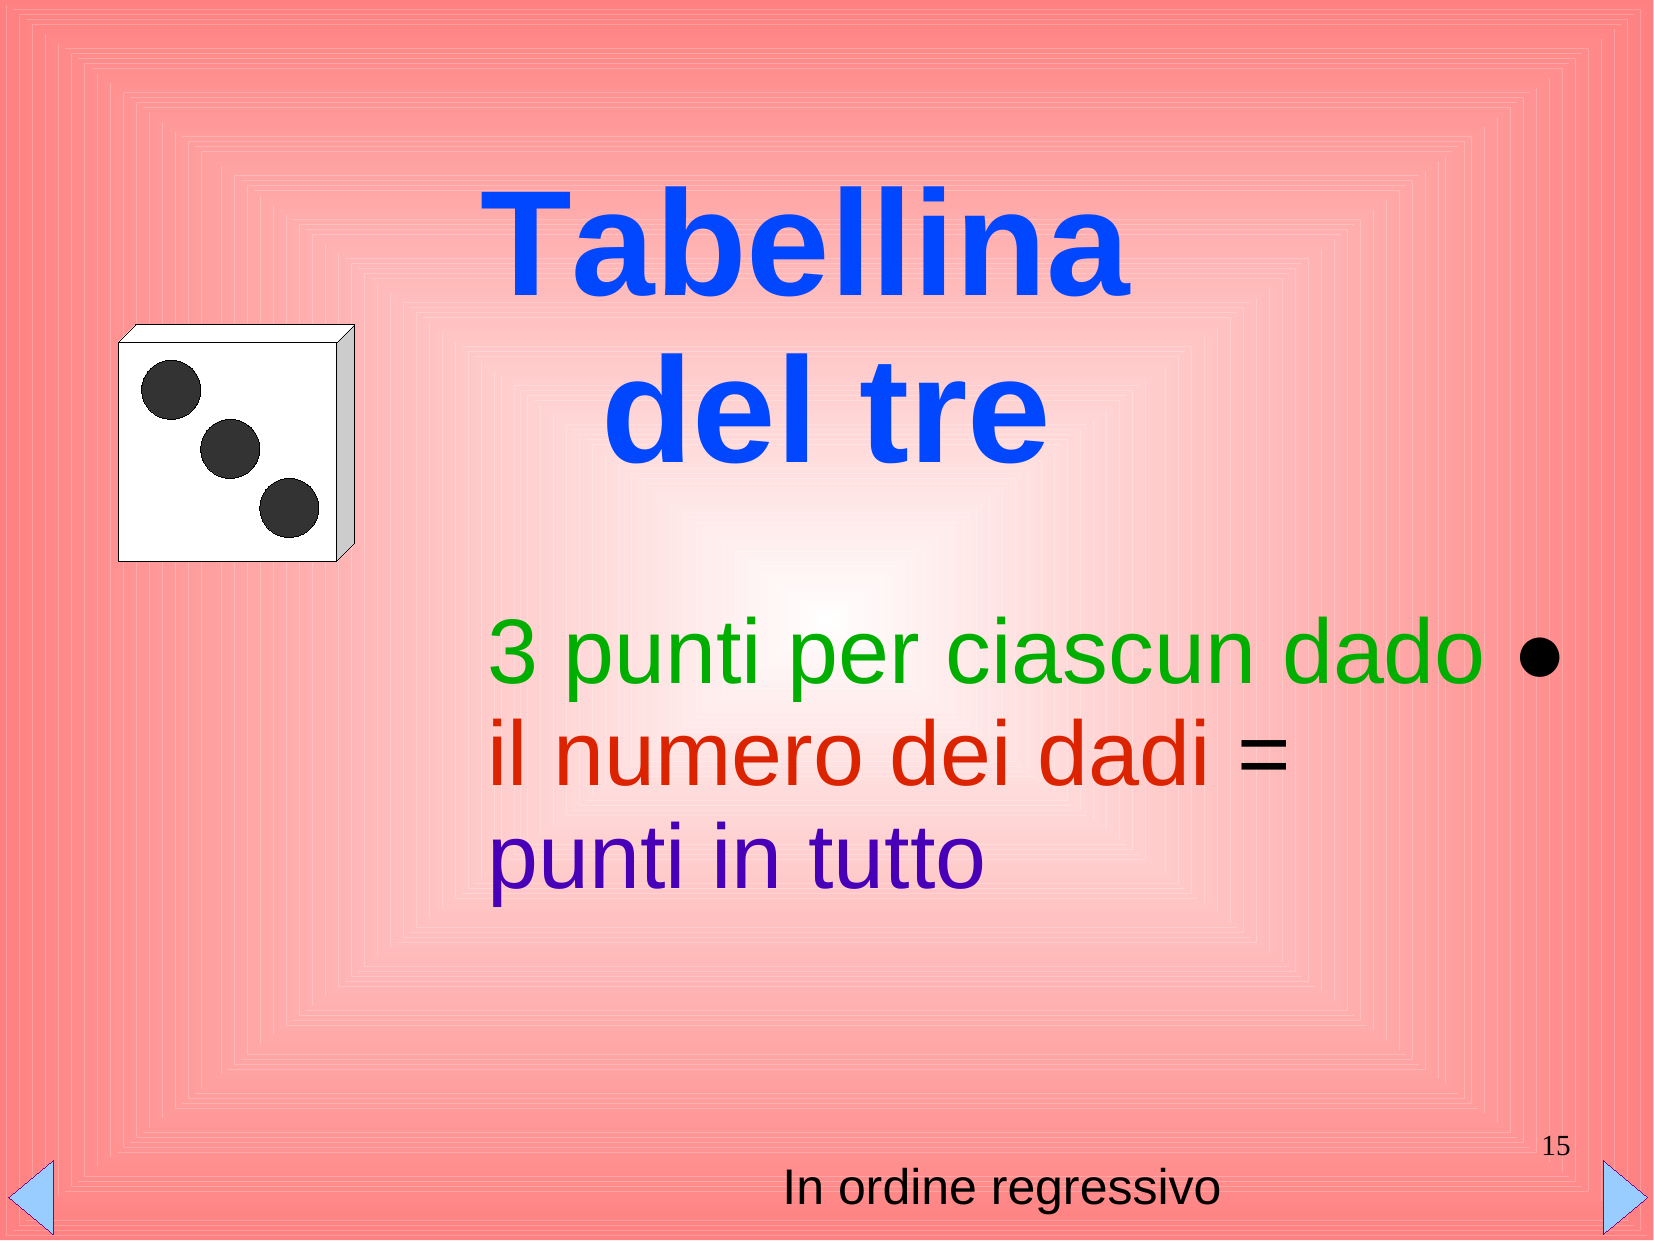

Tabellina
del tre
3 punti per ciascun dado ●
il numero dei dadi =
punti in tutto
15
In ordine regressivo